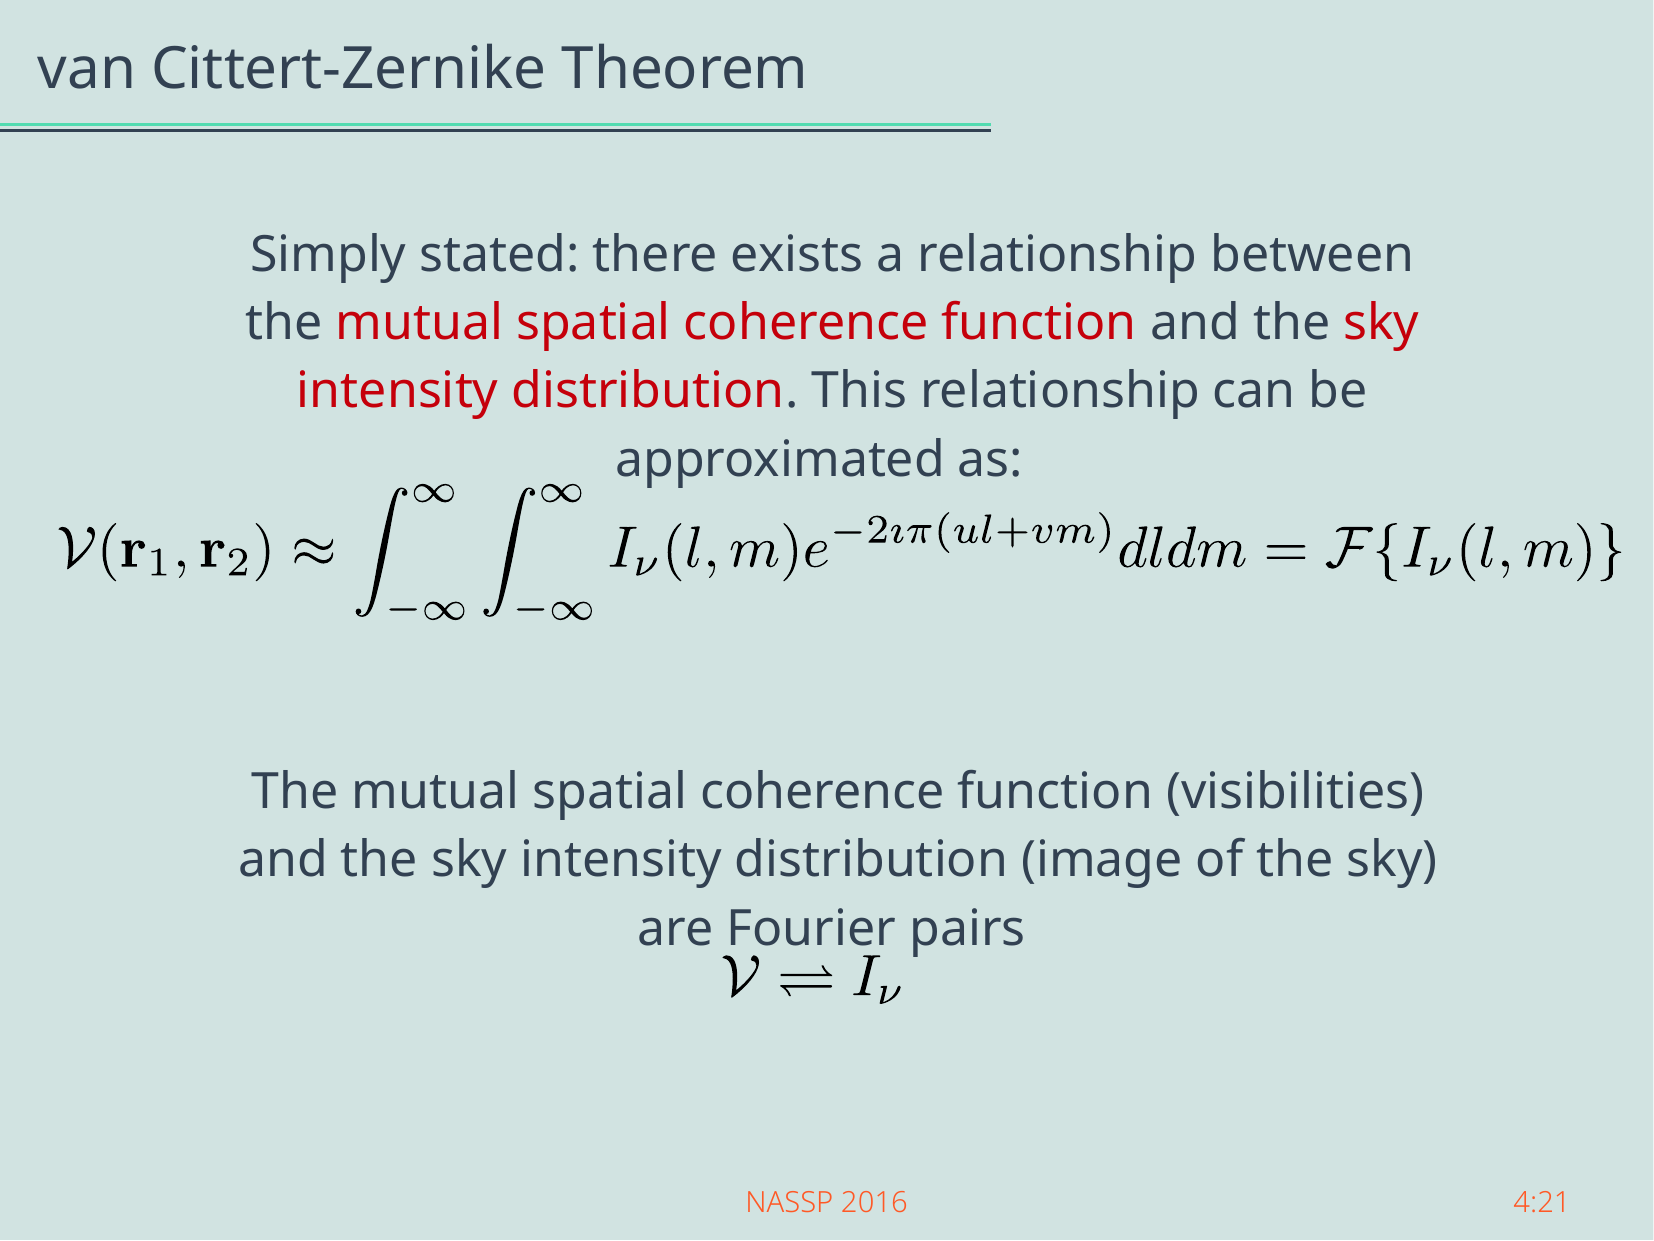

van Cittert-Zernike Theorem
Simply stated: there exists a relationship between the mutual spatial coherence function and the sky intensity distribution. This relationship can be approximated as:
The mutual spatial coherence function (visibilities) and the sky intensity distribution (image of the sky) are Fourier pairs
NASSP 2016
4